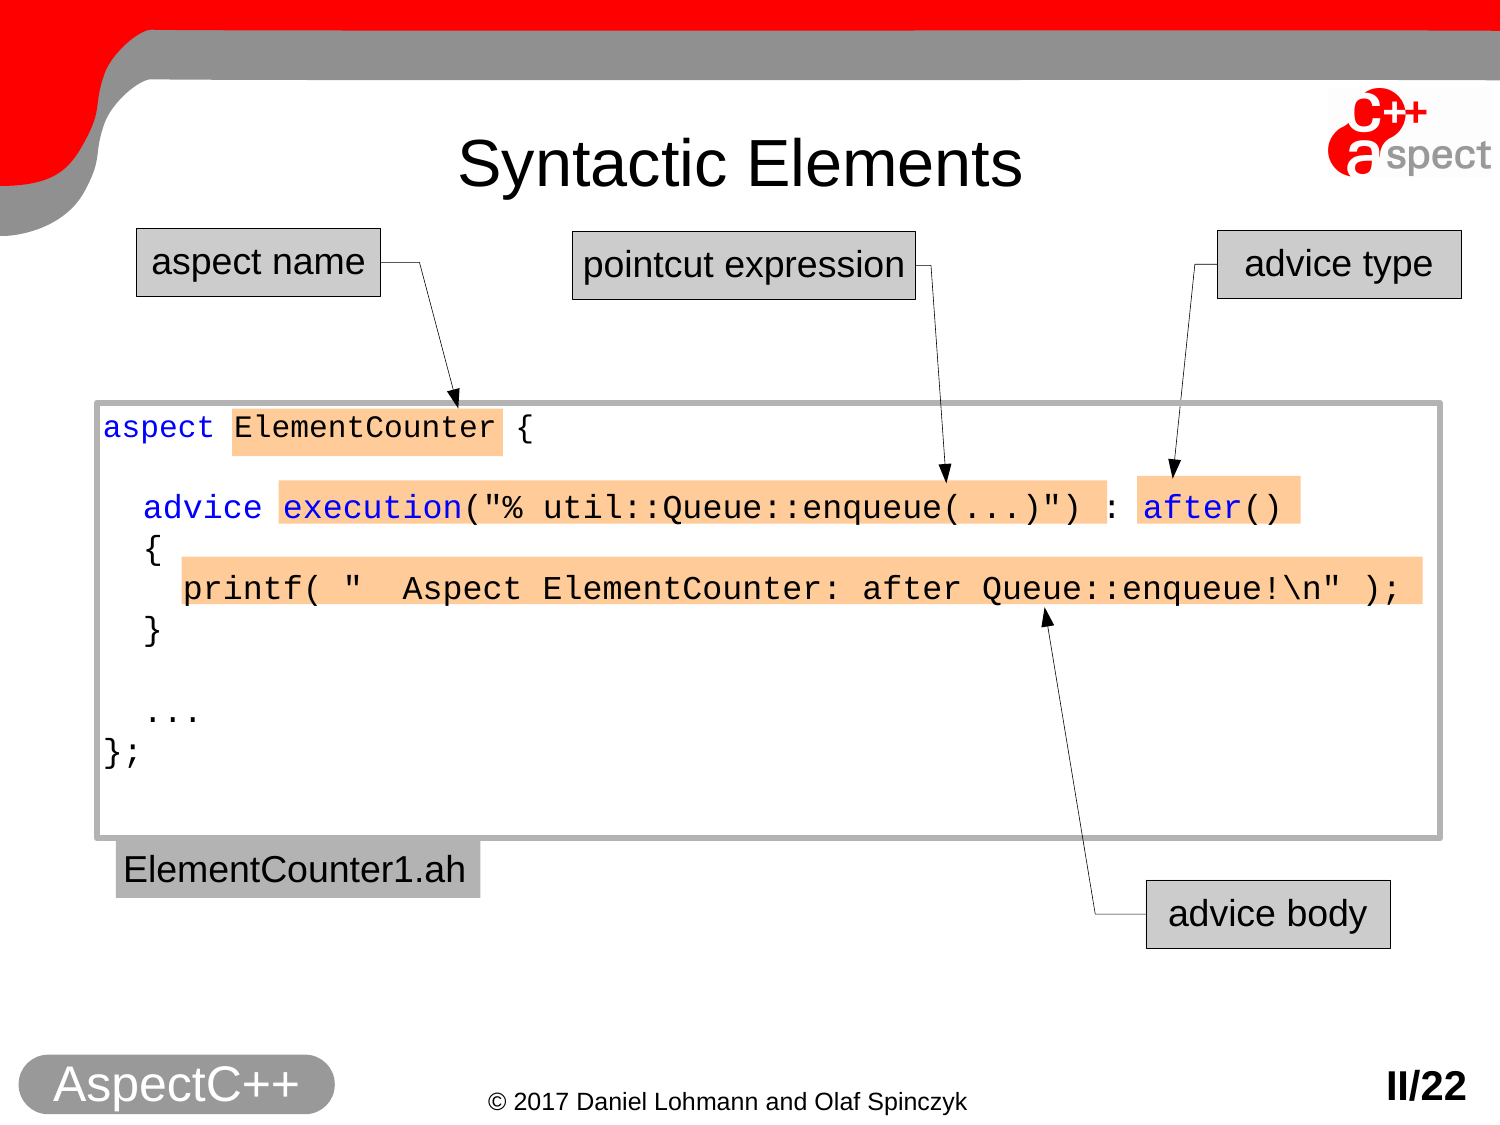

# Syntactic Elements
aspect ElementCounter {
 advice execution("% util::Queue::enqueue(...)") : after()
 {
 printf( " Aspect ElementCounter: after Queue::enqueue!\n" );
 }
 ...
};
ElementCounter1.ah